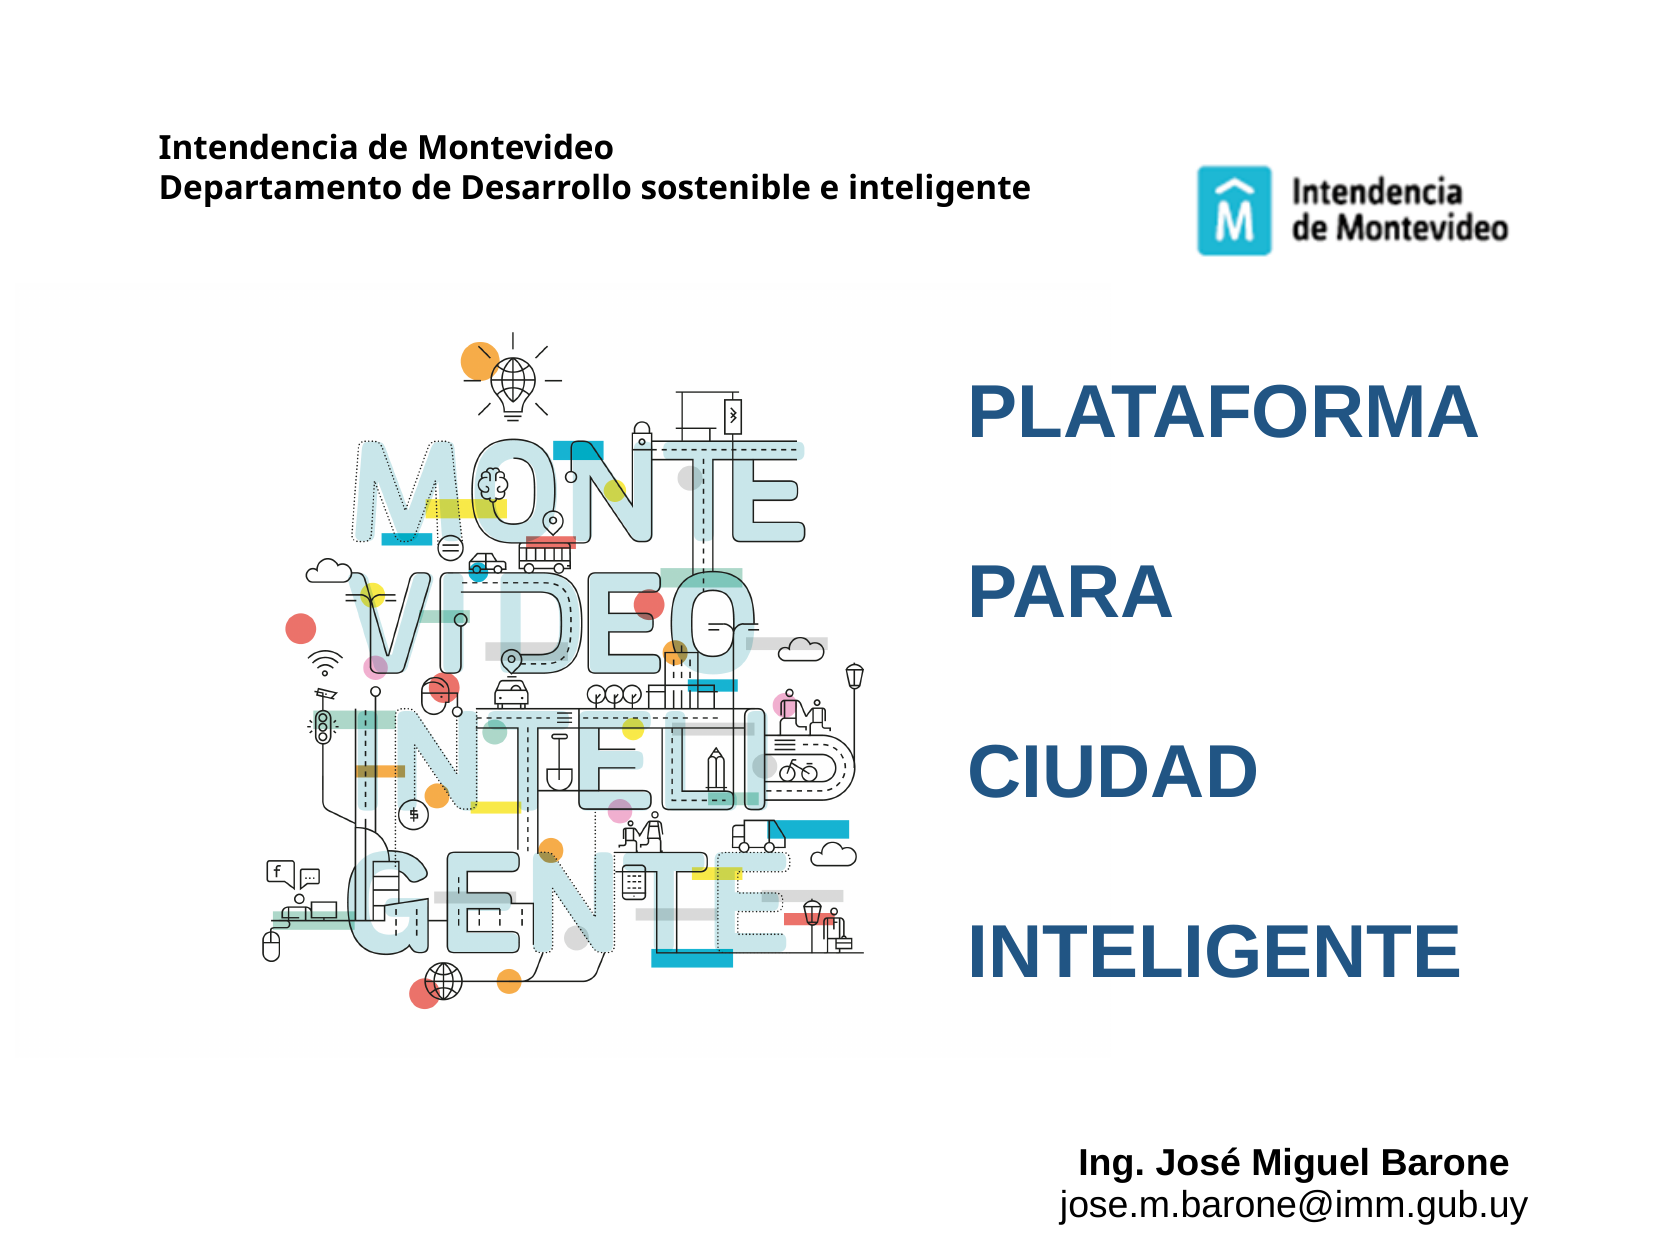

Intendencia de Montevideo
Departamento de Desarrollo sostenible e inteligente
PLATAFORMA
PARA
CIUDAD
INTELIGENTE
Ing. José Miguel Barone
jose.m.barone@imm.gub.uy